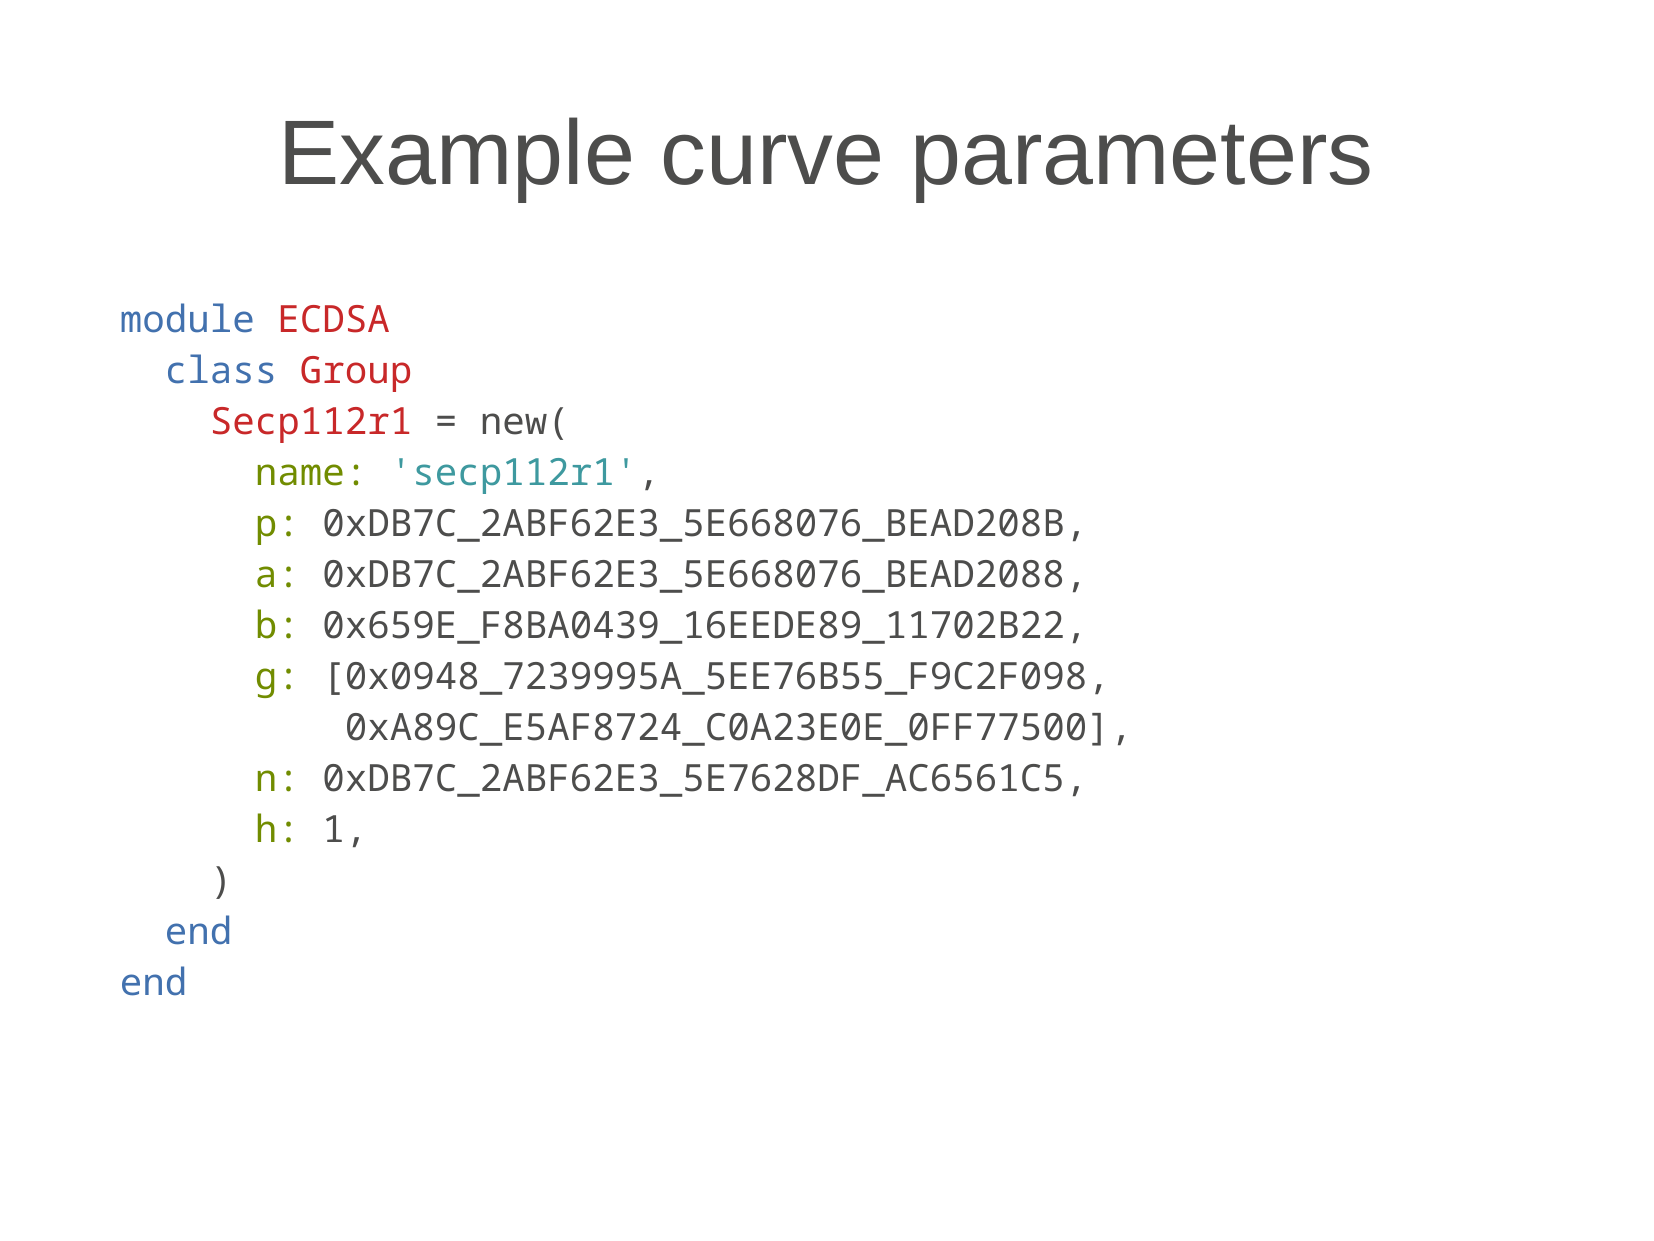

# Example curve parameters
module ECDSA
 class Group
 Secp112r1 = new(
 name: 'secp112r1',
 p: 0xDB7C_2ABF62E3_5E668076_BEAD208B,
 a: 0xDB7C_2ABF62E3_5E668076_BEAD2088,
 b: 0x659E_F8BA0439_16EEDE89_11702B22,
 g: [0x0948_7239995A_5EE76B55_F9C2F098,
 0xA89C_E5AF8724_C0A23E0E_0FF77500],
 n: 0xDB7C_2ABF62E3_5E7628DF_AC6561C5,
 h: 1,
 )
 end
end